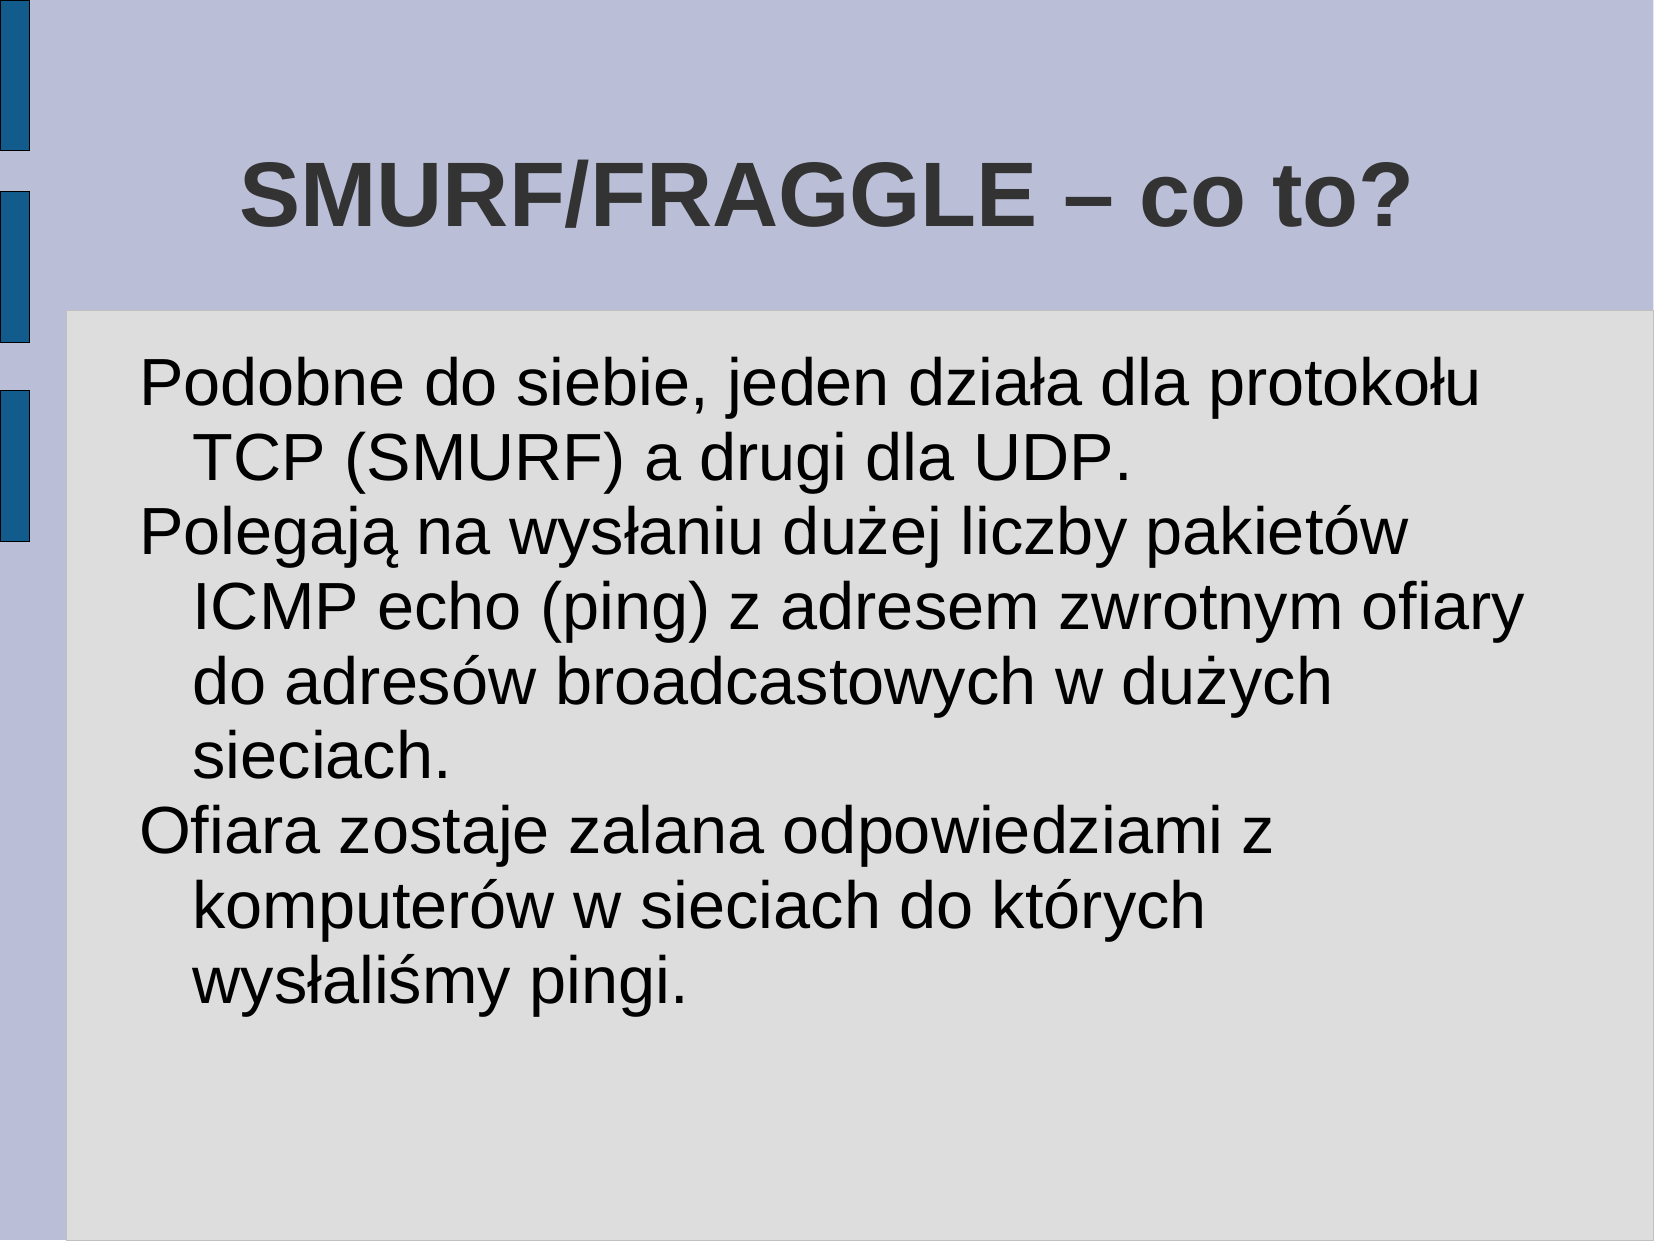

# SMURF/FRAGGLE – co to?
Podobne do siebie, jeden działa dla protokołu TCP (SMURF) a drugi dla UDP.
Polegają na wysłaniu dużej liczby pakietów ICMP echo (ping) z adresem zwrotnym ofiary do adresów broadcastowych w dużych sieciach.
Ofiara zostaje zalana odpowiedziami z komputerów w sieciach do których wysłaliśmy pingi.